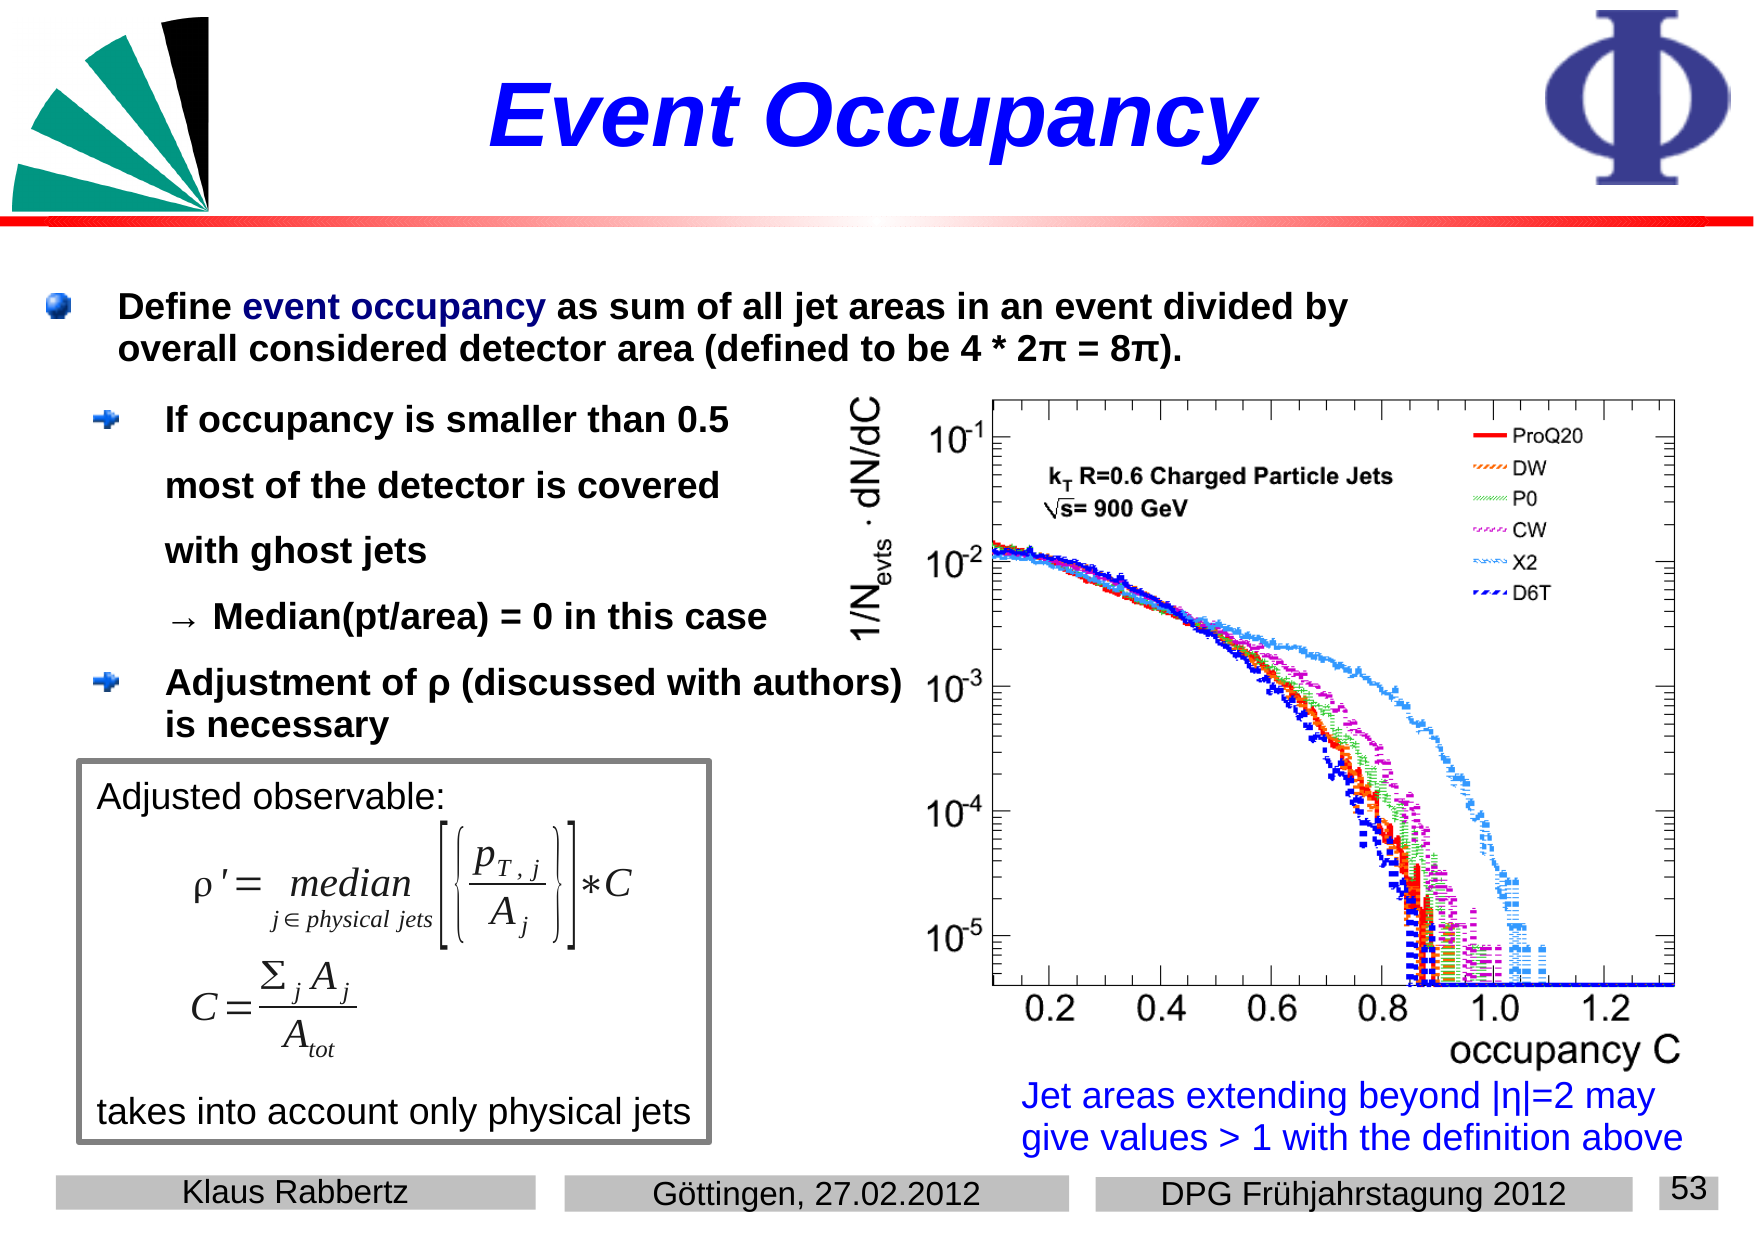

# Event Occupancy
Define event occupancy as sum of all jet areas in an event divided by overall considered detector area (defined to be 4 * 2π = 8π).
If occupancy is smaller than 0.5
most of the detector is covered
with ghost jets
→ Median(pt/area) = 0 in this case
Adjustment of ρ (discussed with authors) is necessary
Adjusted observable:
takes into account only physical jets
Jet areas extending beyond |η|=2 may
give values > 1 with the definition above